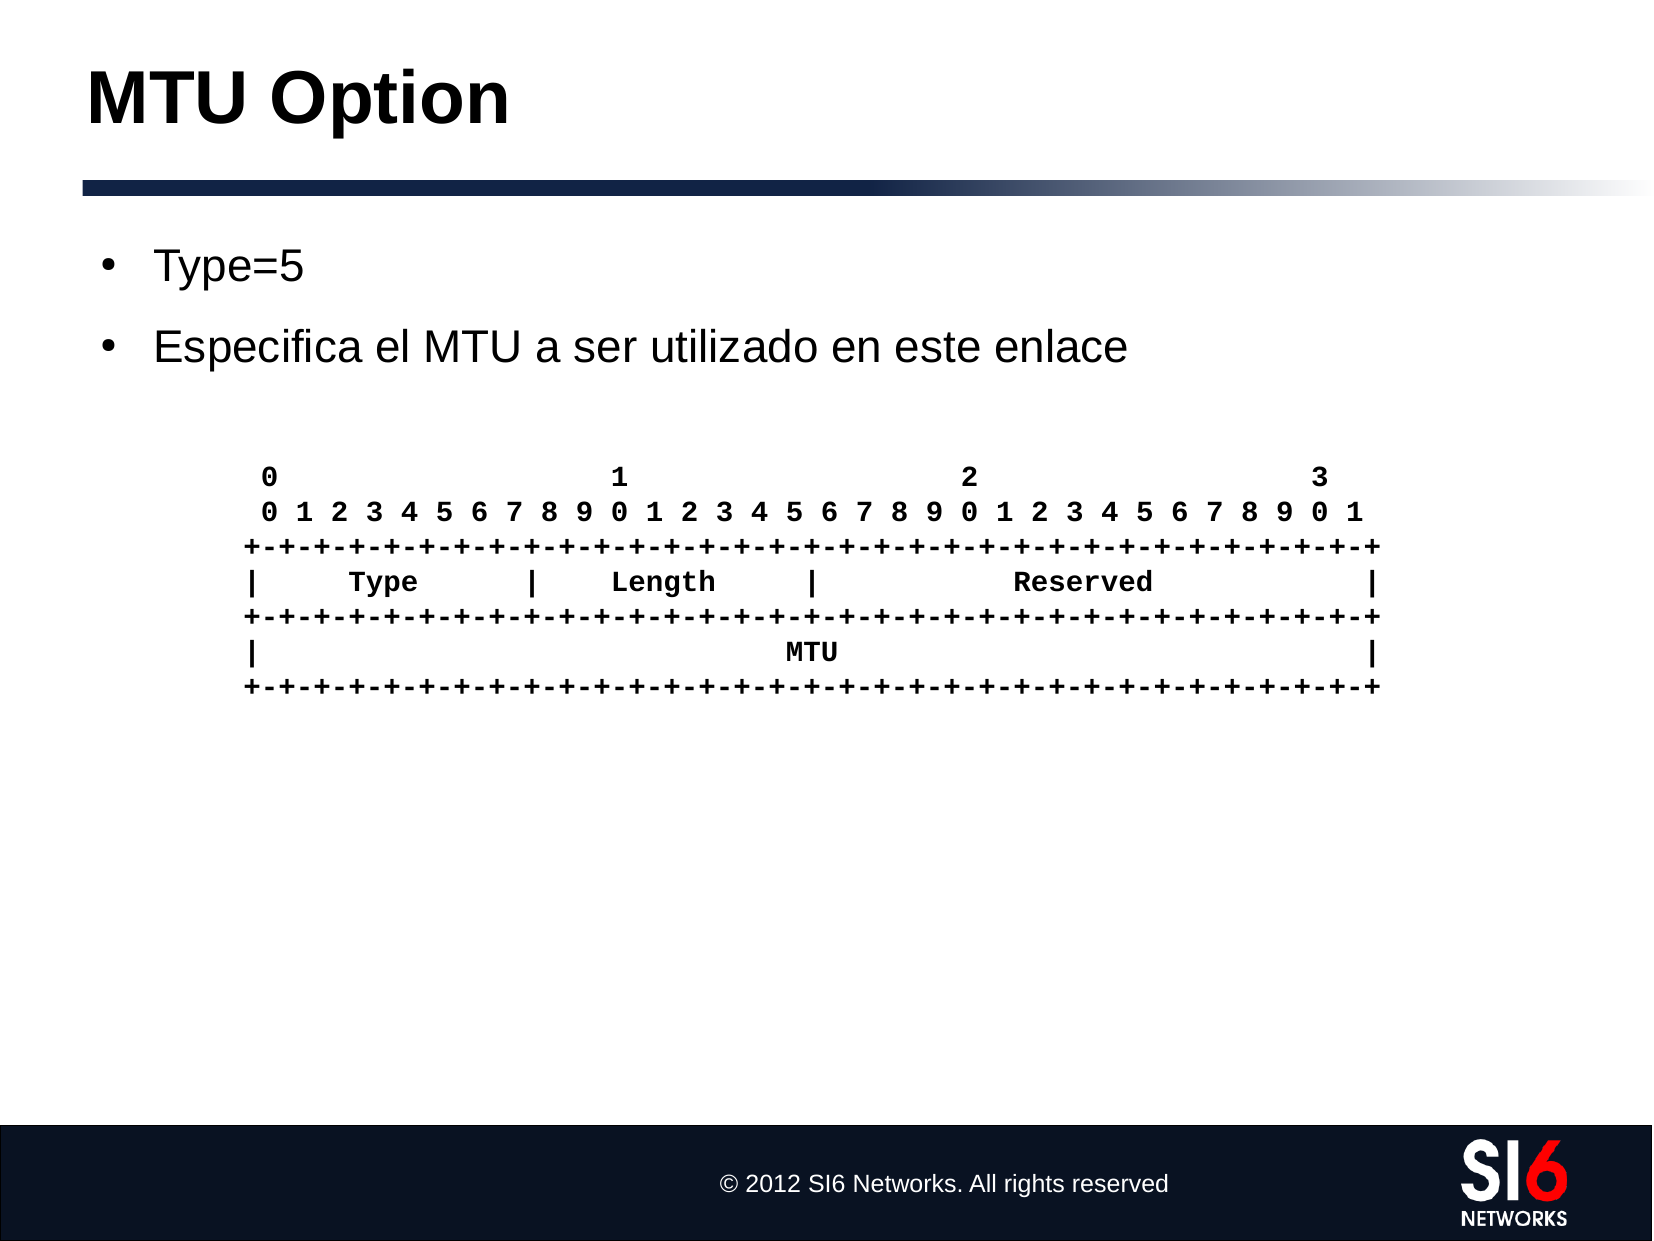

# MTU Option
Type=5
Especifica el MTU a ser utilizado en este enlace
 0 1 2 3
 0 1 2 3 4 5 6 7 8 9 0 1 2 3 4 5 6 7 8 9 0 1 2 3 4 5 6 7 8 9 0 1
+-+-+-+-+-+-+-+-+-+-+-+-+-+-+-+-+-+-+-+-+-+-+-+-+-+-+-+-+-+-+-+-+
| Type | Length | Reserved |
+-+-+-+-+-+-+-+-+-+-+-+-+-+-+-+-+-+-+-+-+-+-+-+-+-+-+-+-+-+-+-+-+
| MTU |
+-+-+-+-+-+-+-+-+-+-+-+-+-+-+-+-+-+-+-+-+-+-+-+-+-+-+-+-+-+-+-+-+